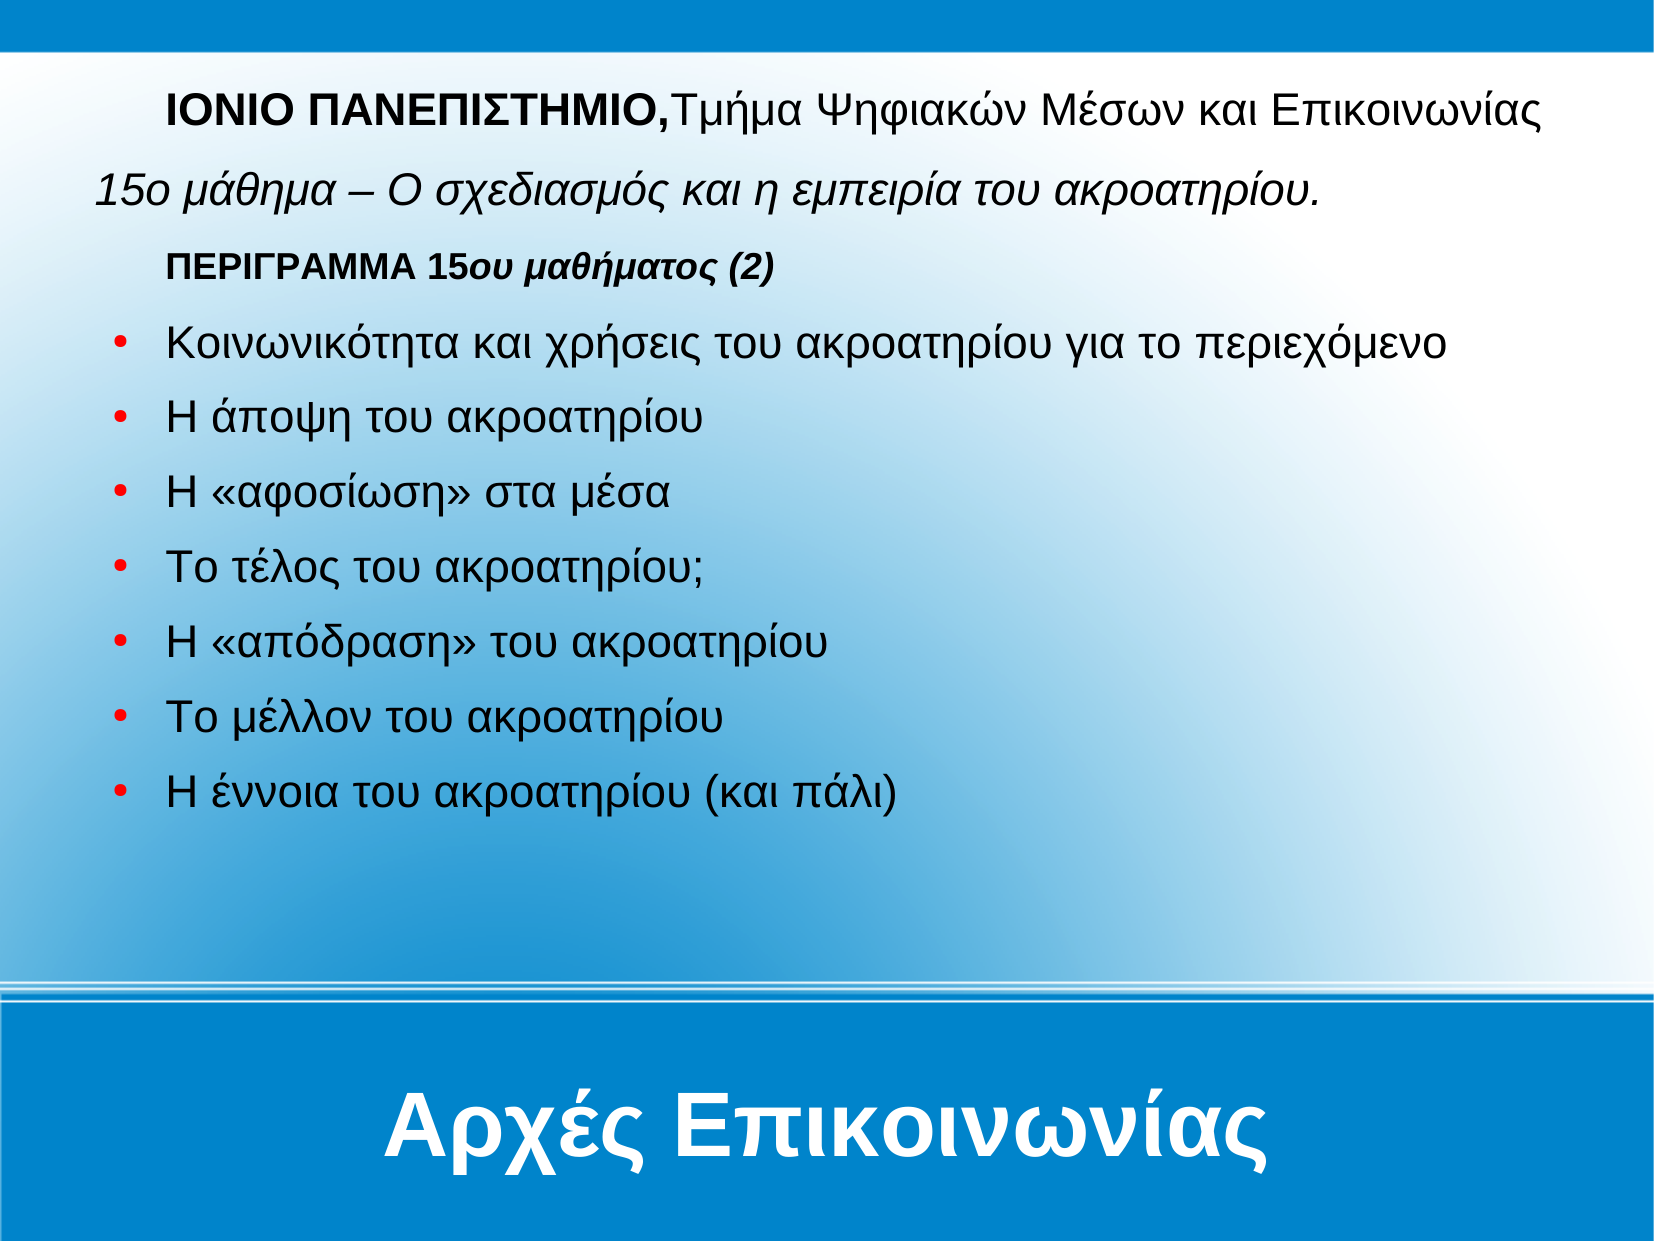

ΙΟΝΙΟ ΠΑΝΕΠΙΣΤΗΜΙΟ,Τμήμα Ψηφιακών Μέσων και Επικοινωνίας
15ο μάθημα – Ο σχεδιασμός και η εμπειρία του ακροατηρίου.
ΠΕΡΙΓΡΑΜΜΑ 15ου μαθήματος (2)
Κοινωνικότητα και χρήσεις του ακροατηρίου για το περιεχόμενο
Η άποψη του ακροατηρίου
Η «αφοσίωση» στα μέσα
Το τέλος του ακροατηρίου;
Η «απόδραση» του ακροατηρίου
Το μέλλον του ακροατηρίου
Η έννοια του ακροατηρίου (και πάλι)
# Αρχές Επικοινωνίας